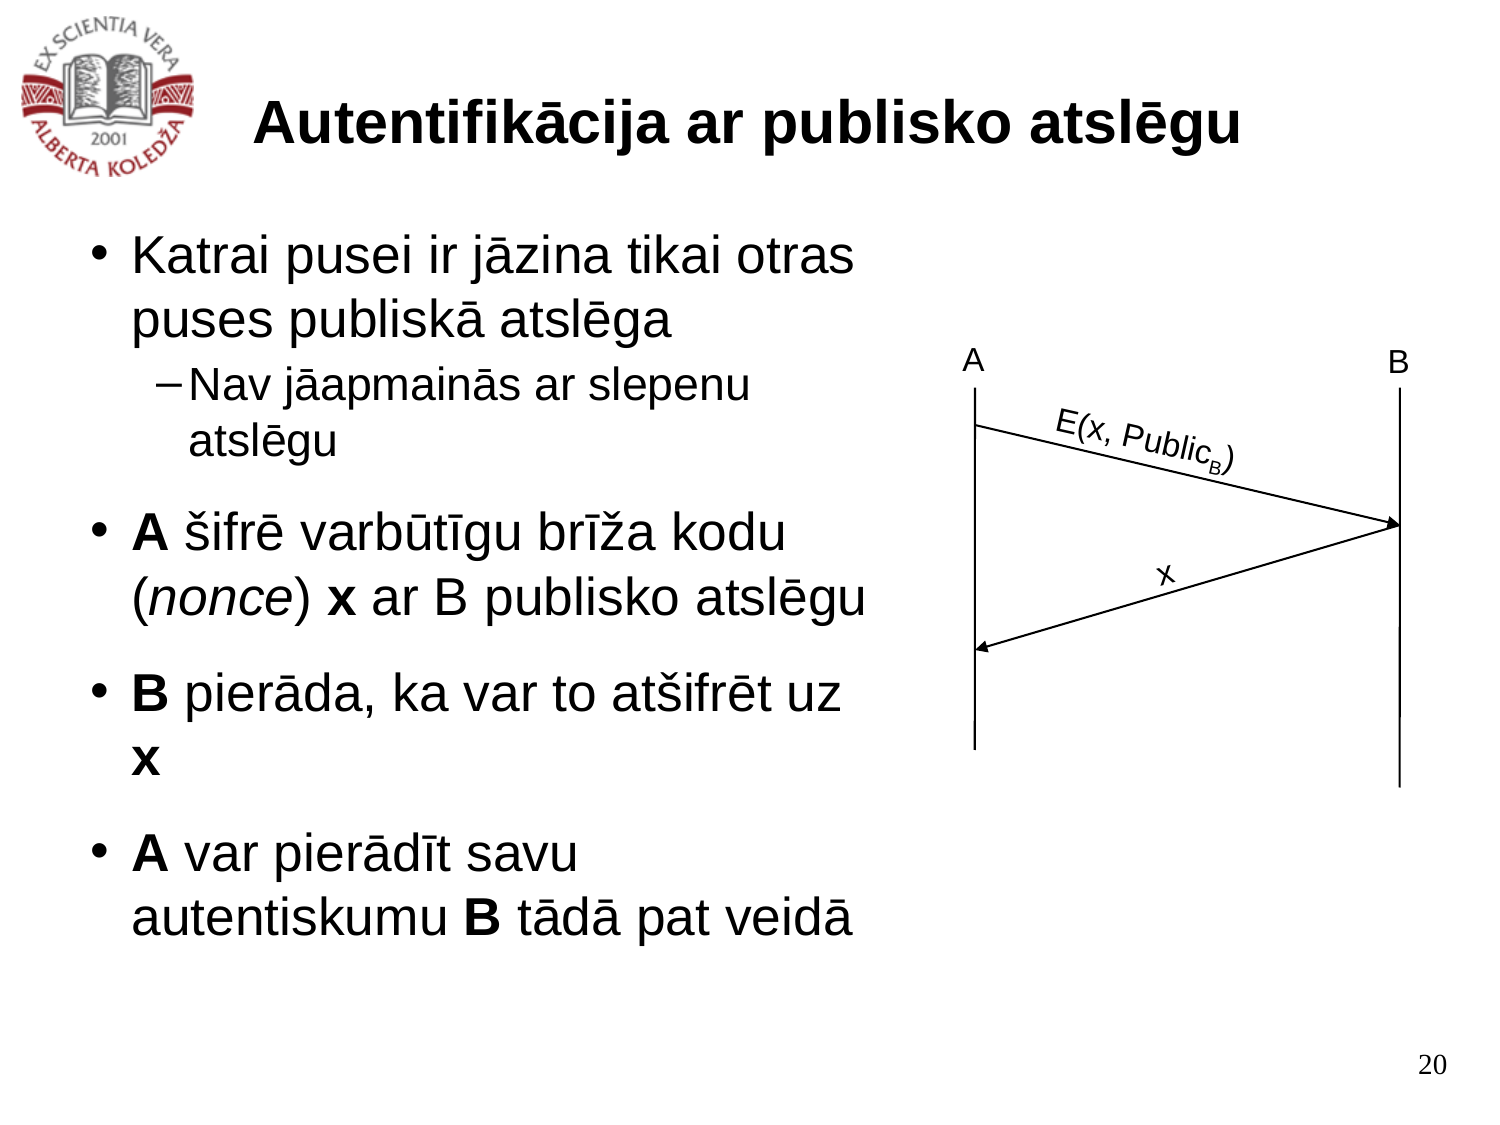

# Autentifikācija ar publisko atslēgu
Katrai pusei ir jāzina tikai otras puses publiskā atslēga
Nav jāapmainās ar slepenu atslēgu
A šifrē varbūtīgu brīža kodu (nonce) x ar B publisko atslēgu
B pierāda, ka var to atšifrēt uz x
A var pierādīt savu autentiskumu B tādā pat veidā
A
B
E(x, PublicB)
 x